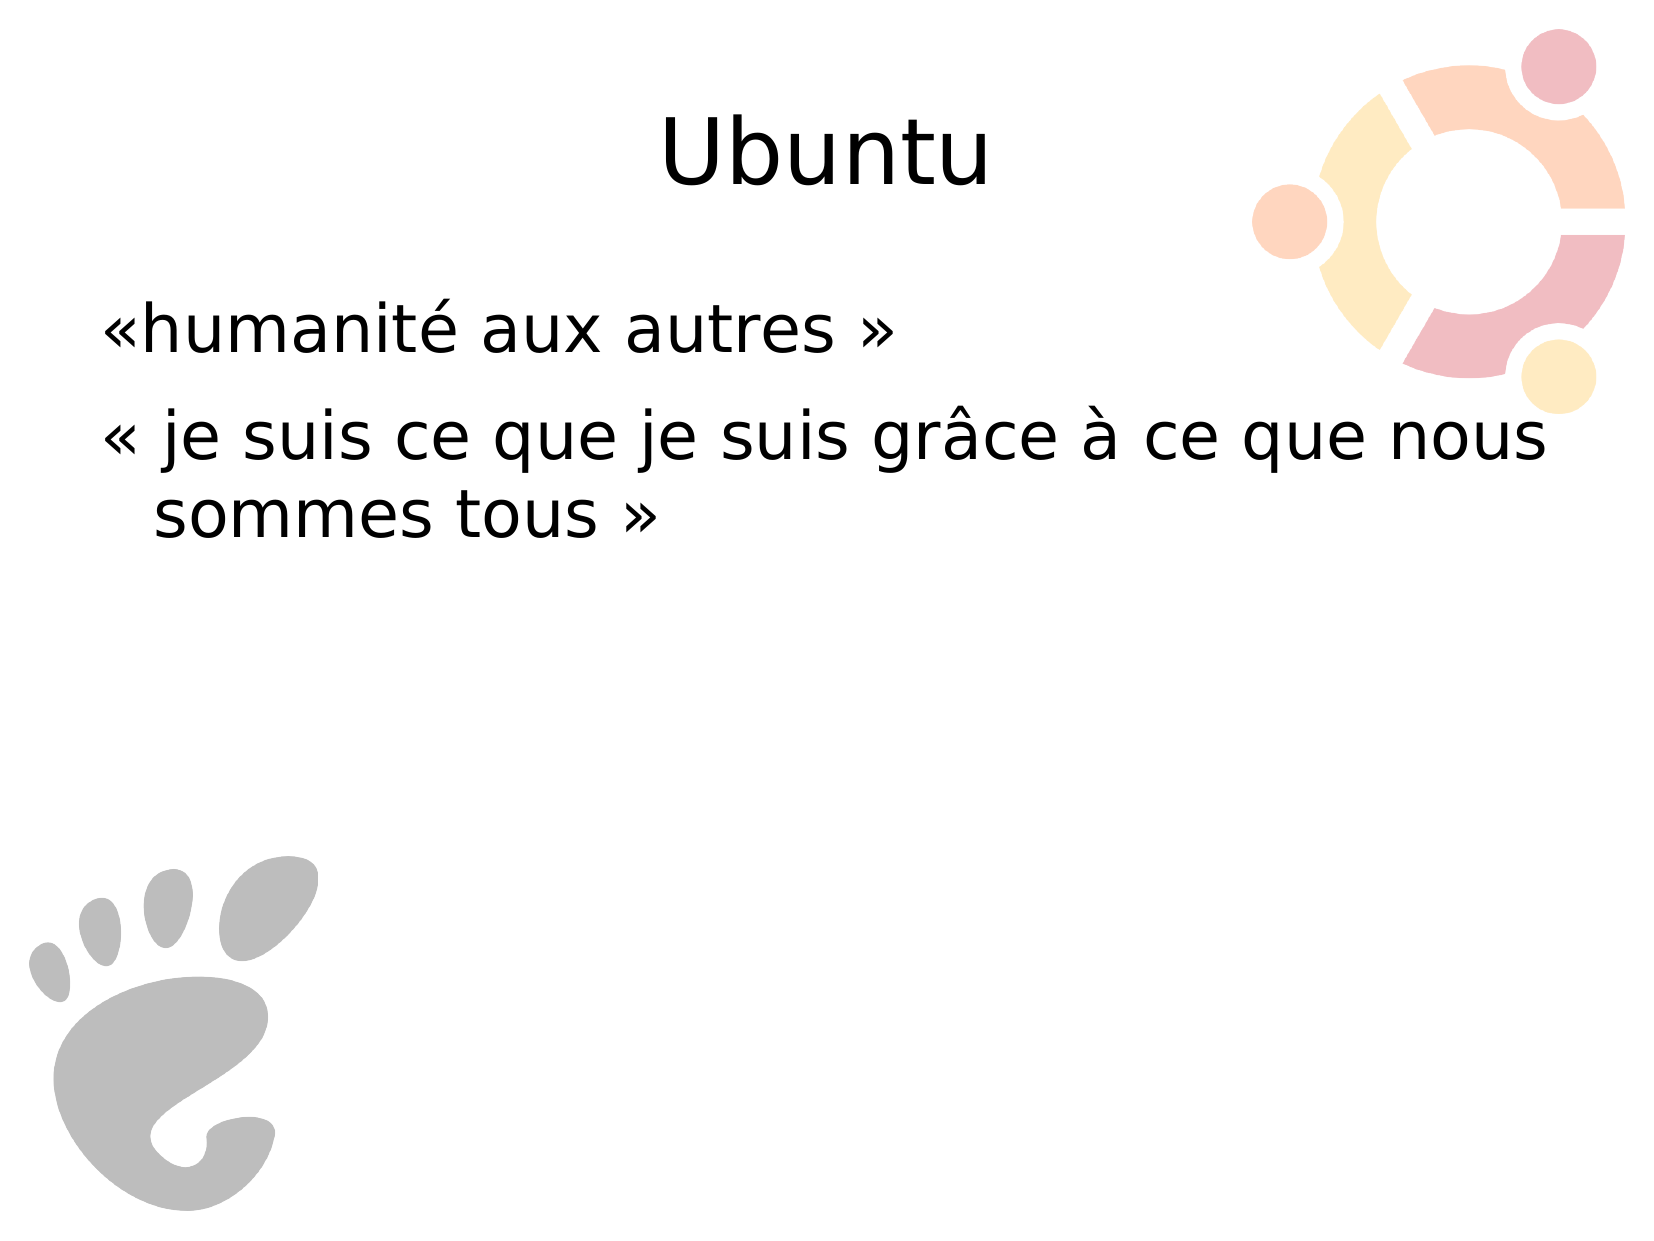

# Ubuntu
«humanité aux autres »
« je suis ce que je suis grâce à ce que nous sommes tous »